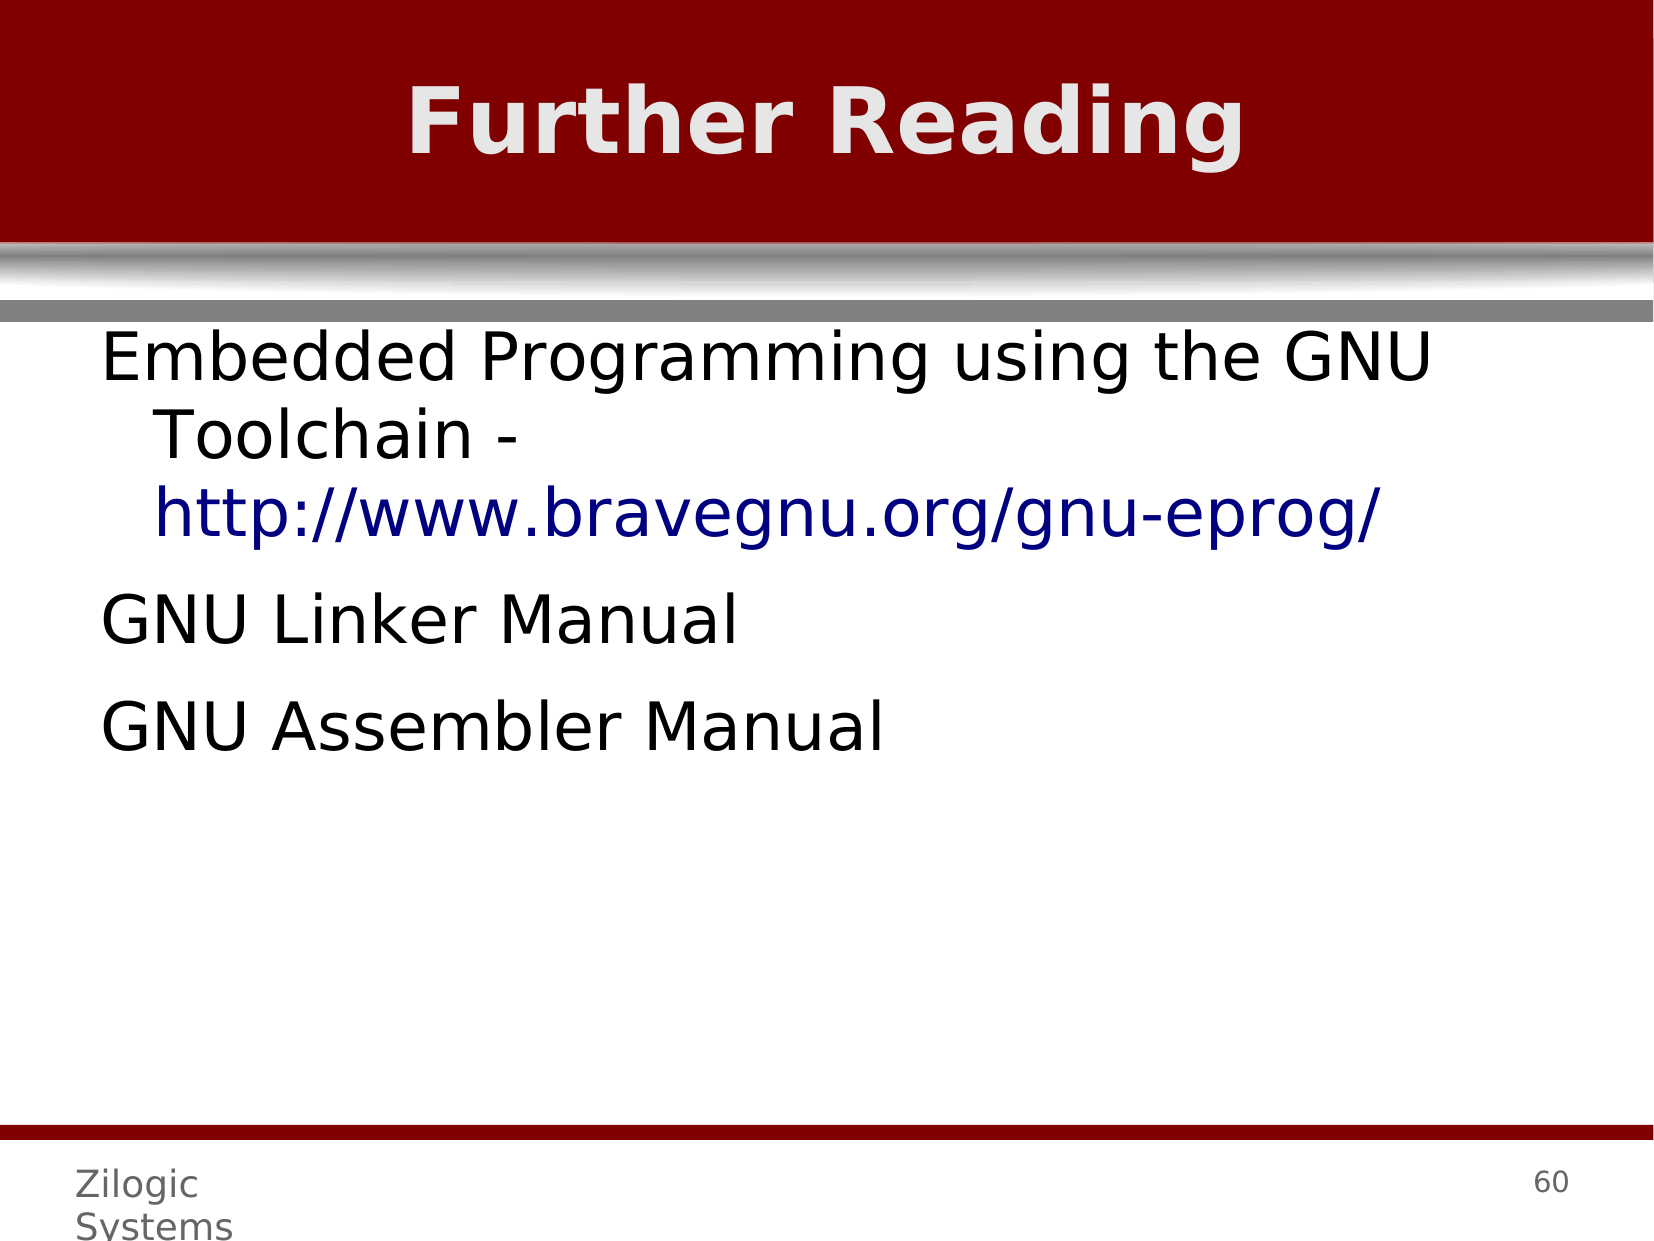

# Further Reading
Embedded Programming using the GNU Toolchain - http://www.bravegnu.org/gnu-eprog/
GNU Linker Manual
GNU Assembler Manual
60